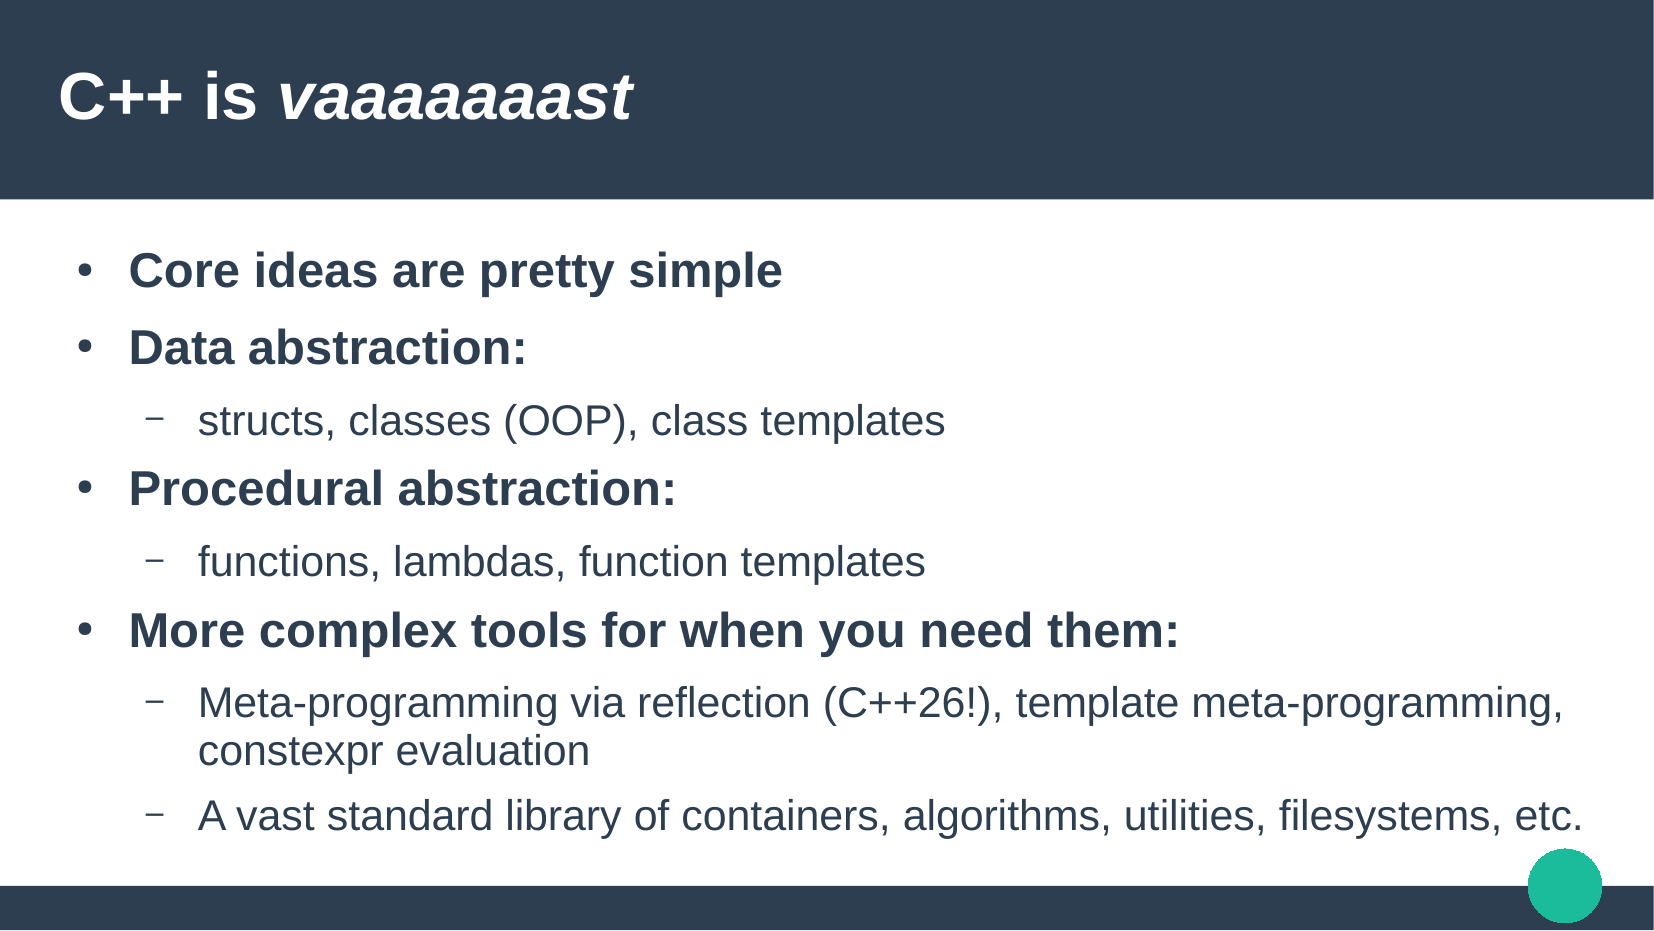

# C++ is vaaaaaaast
Core ideas are pretty simple
Data abstraction:
structs, classes (OOP), class templates
Procedural abstraction:
functions, lambdas, function templates
More complex tools for when you need them:
Meta-programming via reflection (C++26!), template meta-programming, constexpr evaluation
A vast standard library of containers, algorithms, utilities, filesystems, etc.